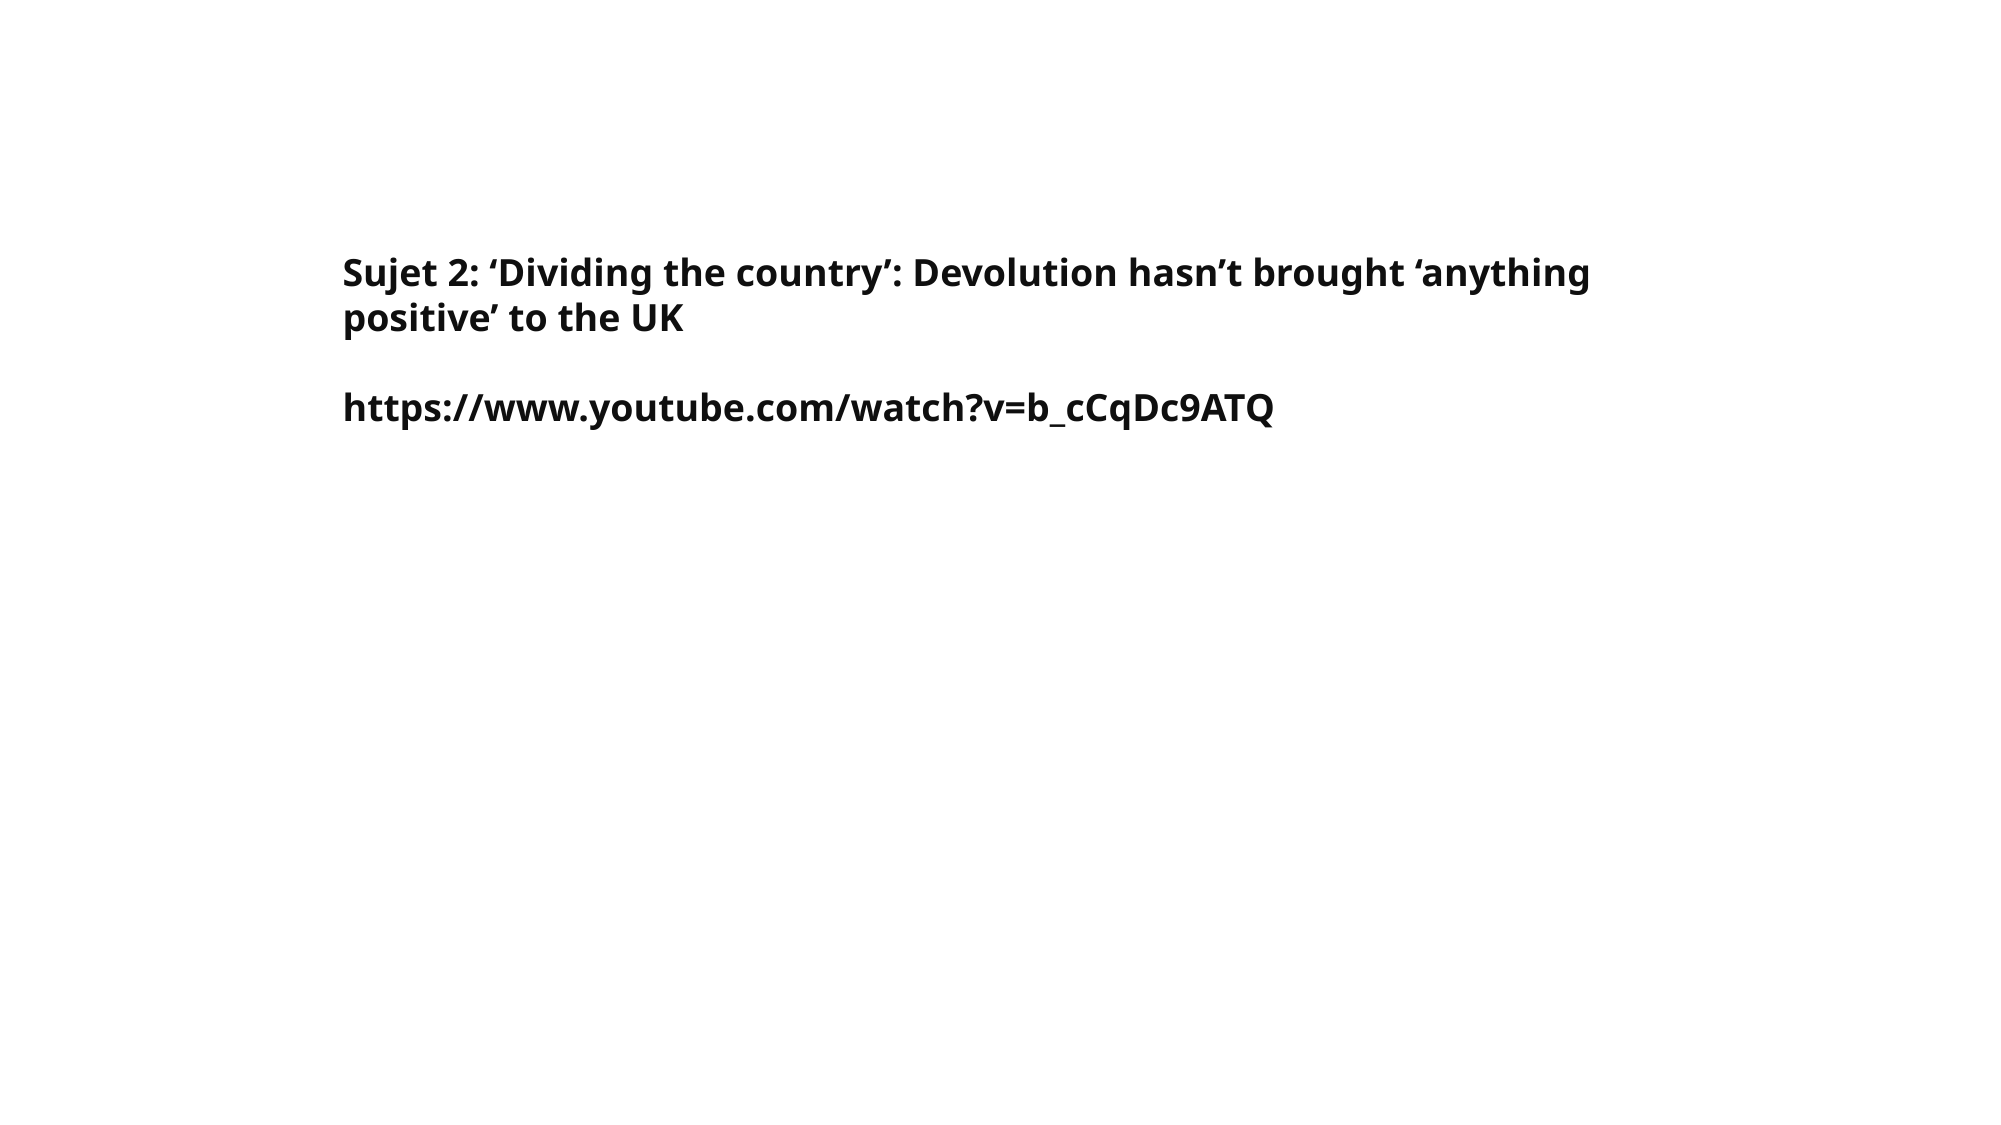

Sujet 2: ‘Dividing the country’: Devolution hasn’t brought ‘anything positive’ to the UK
https://www.youtube.com/watch?v=b_cCqDc9ATQ